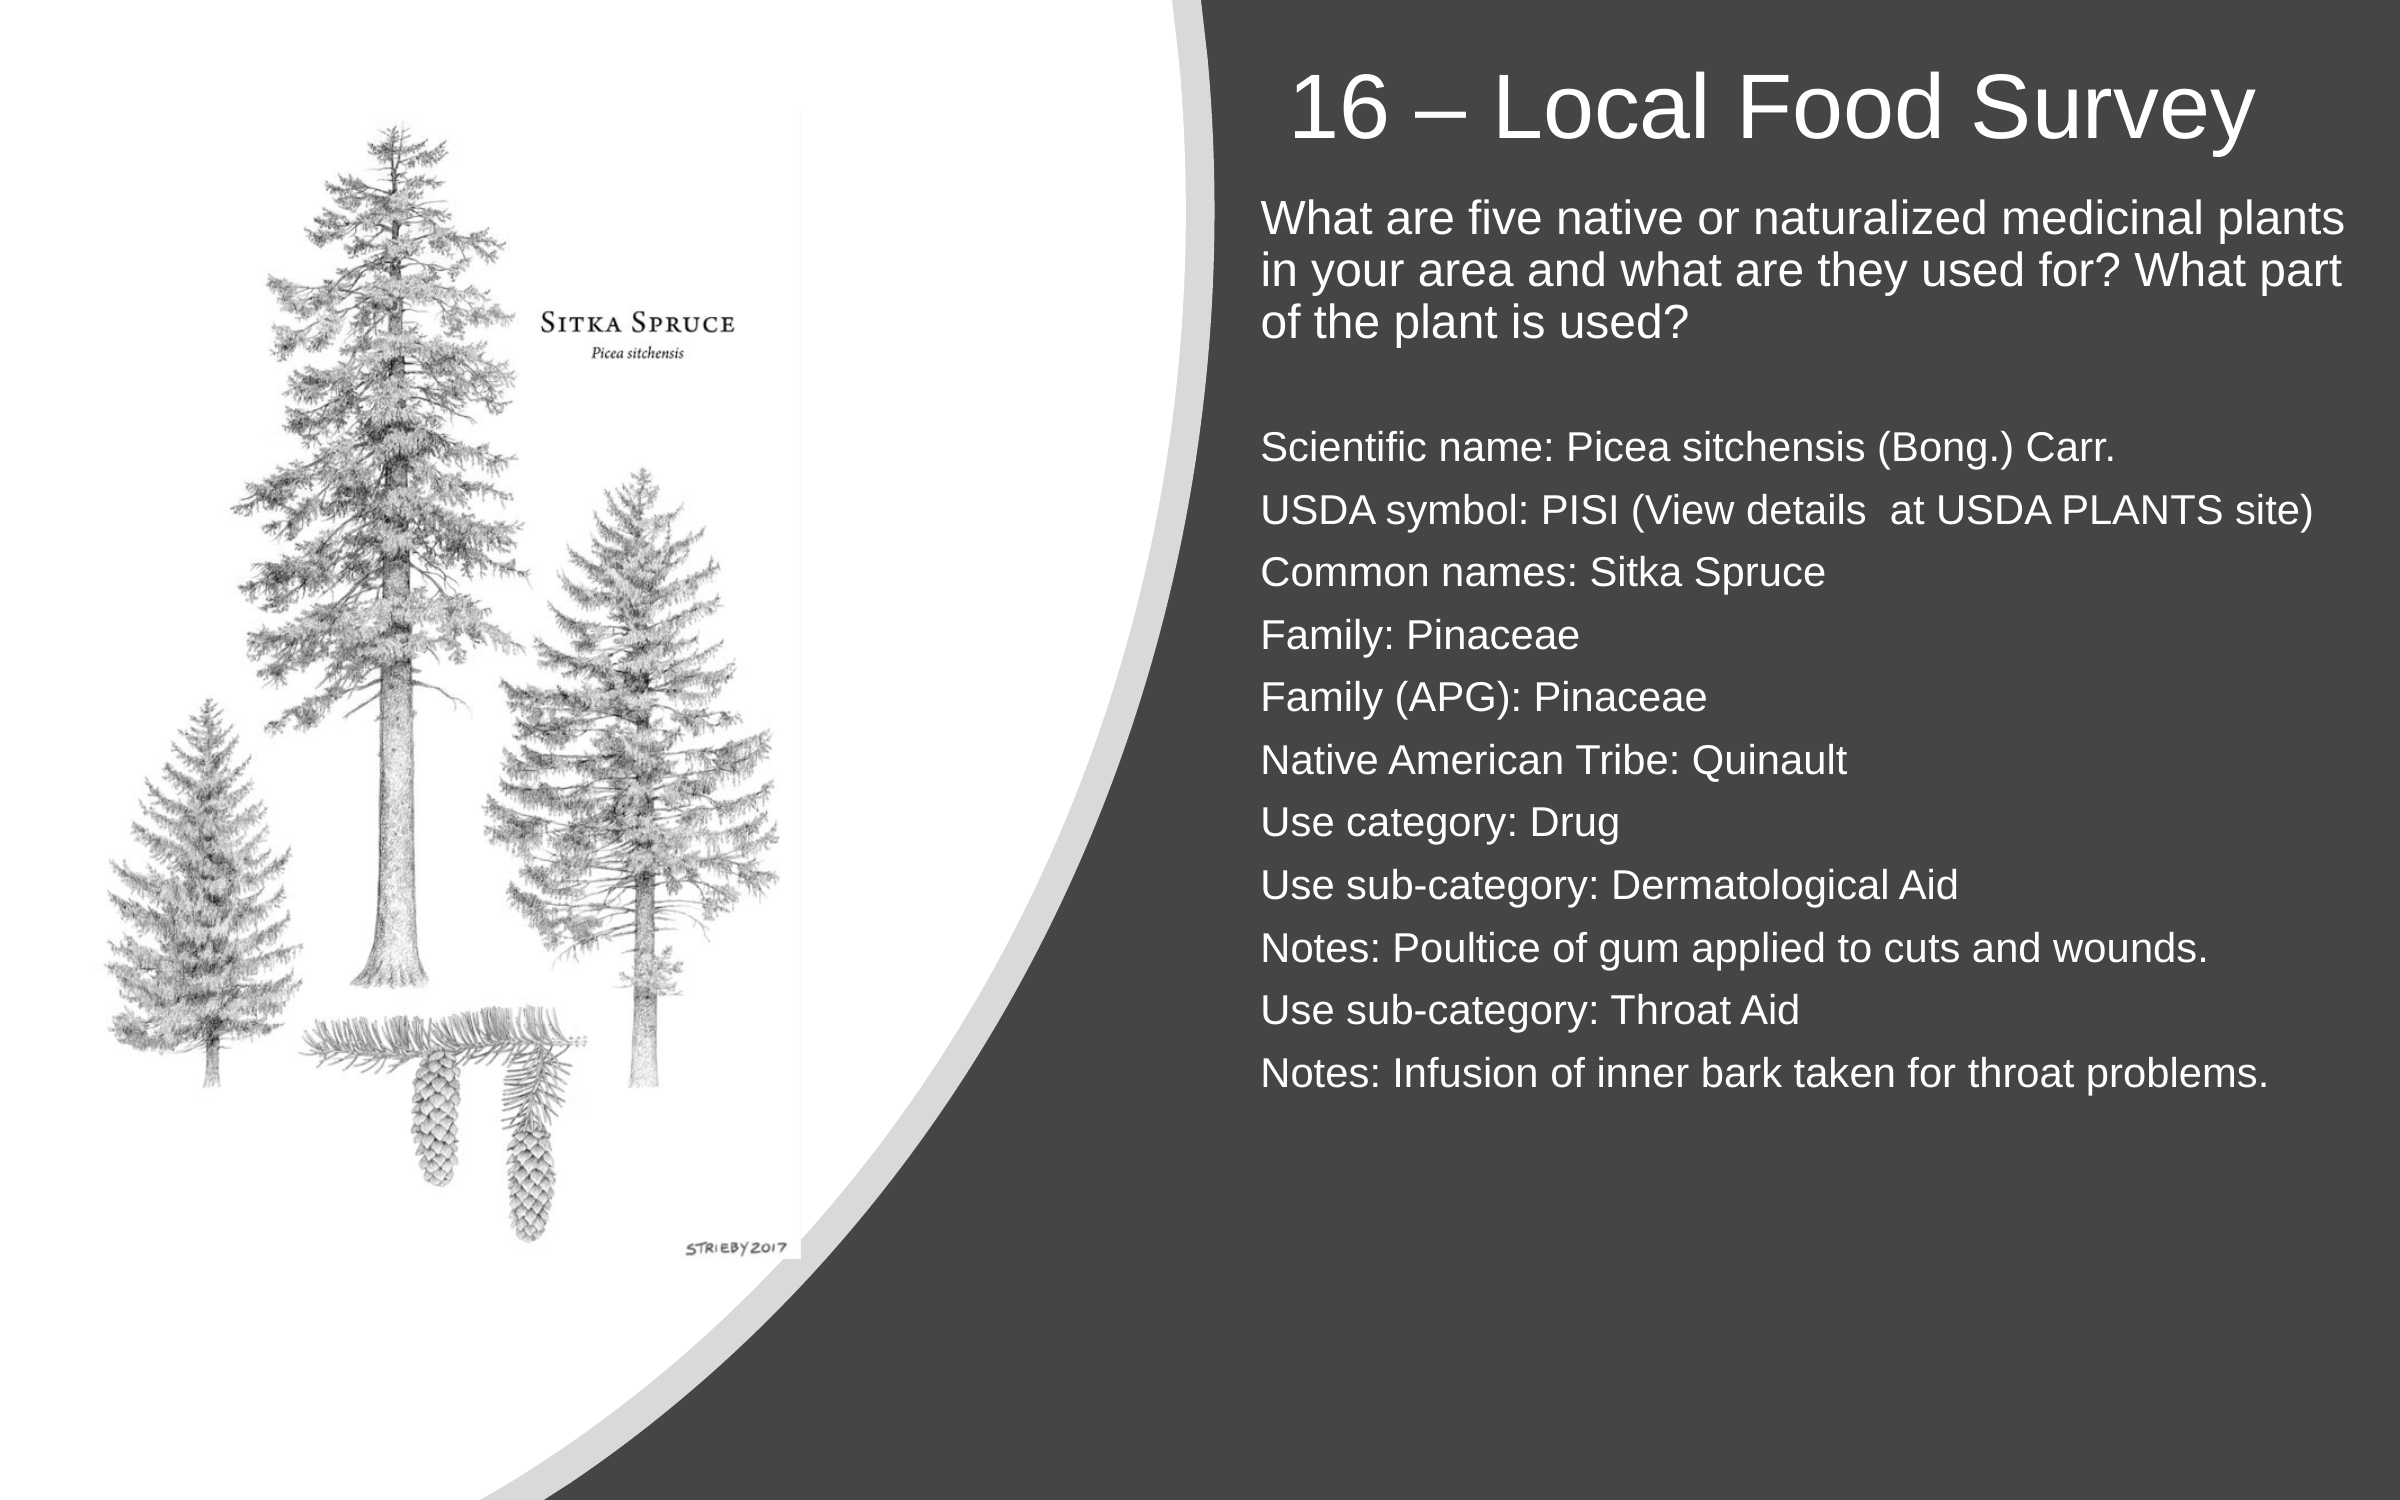

16 – Local Food Survey
What are five native or naturalized medicinal plants in your area and what are they used for? What part of the plant is used?
Scientific name: Picea sitchensis (Bong.) Carr.
USDA symbol: PISI (View details at USDA PLANTS site)
Common names: Sitka Spruce
Family: Pinaceae
Family (APG): Pinaceae
Native American Tribe: Quinault
Use category: Drug
Use sub-category: Dermatological Aid
Notes: Poultice of gum applied to cuts and wounds.
Use sub-category: Throat Aid
Notes: Infusion of inner bark taken for throat problems.